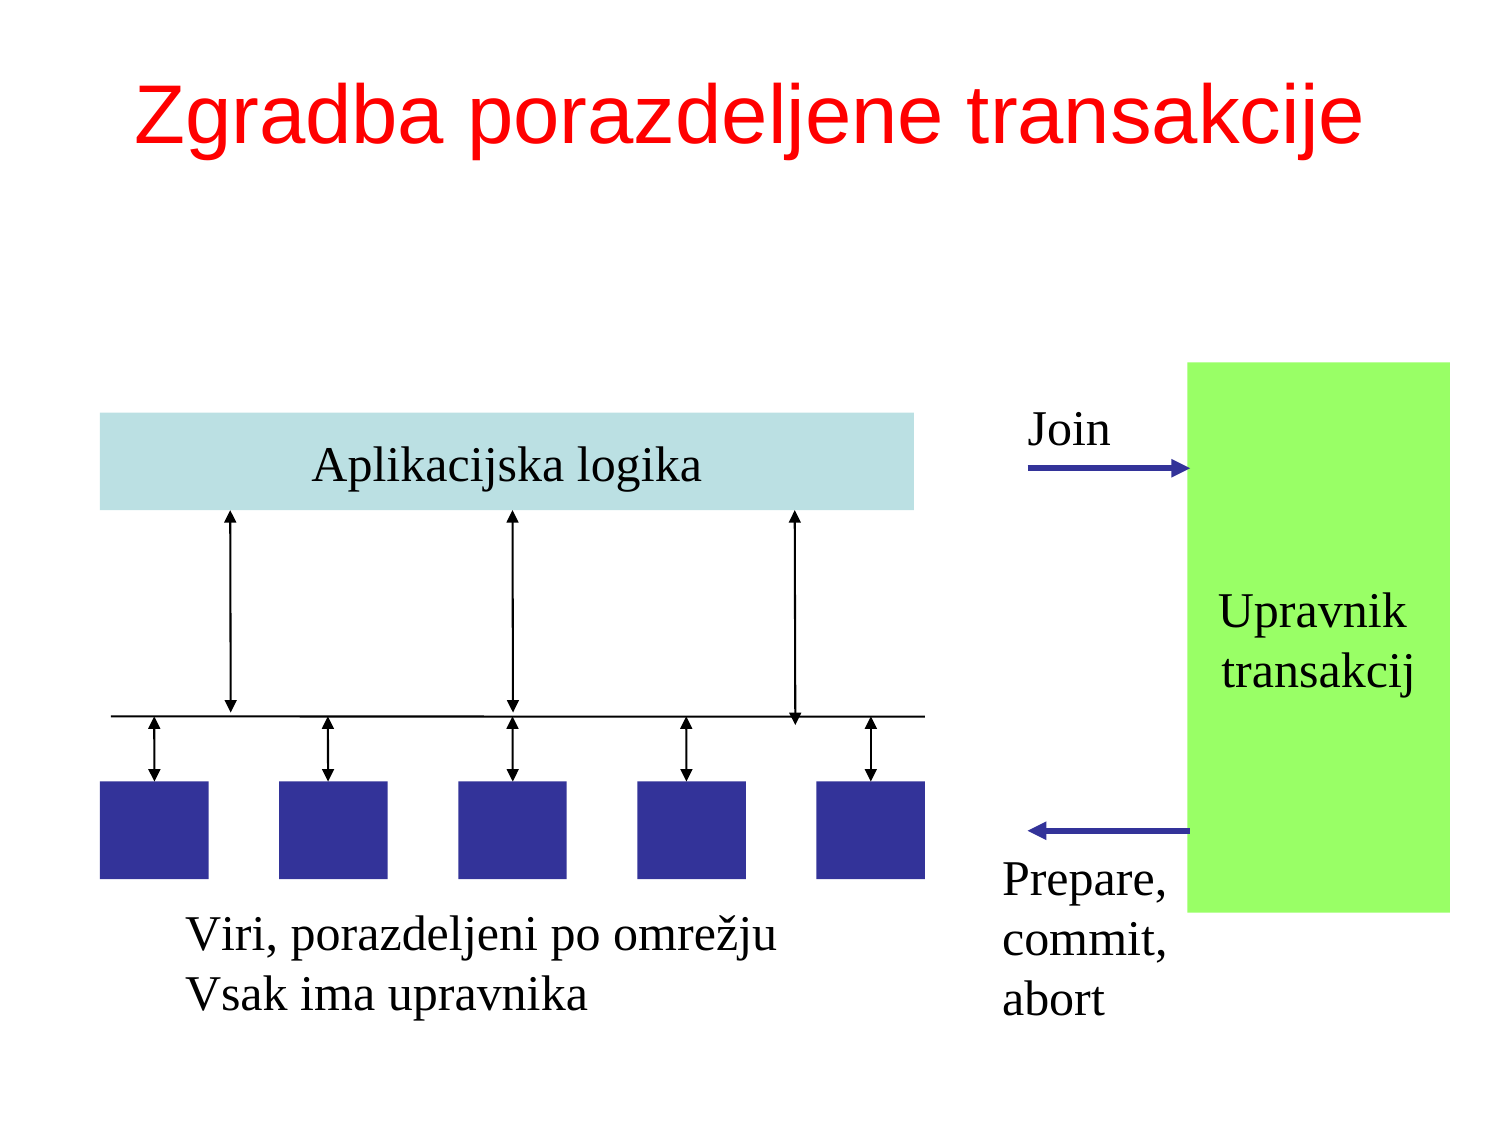

# Zgradba porazdeljene transakcije
Upravnik
transakcij
Join
Aplikacijska logika
Prepare,
commit,
abort
Viri, porazdeljeni po omrežju
Vsak ima upravnika